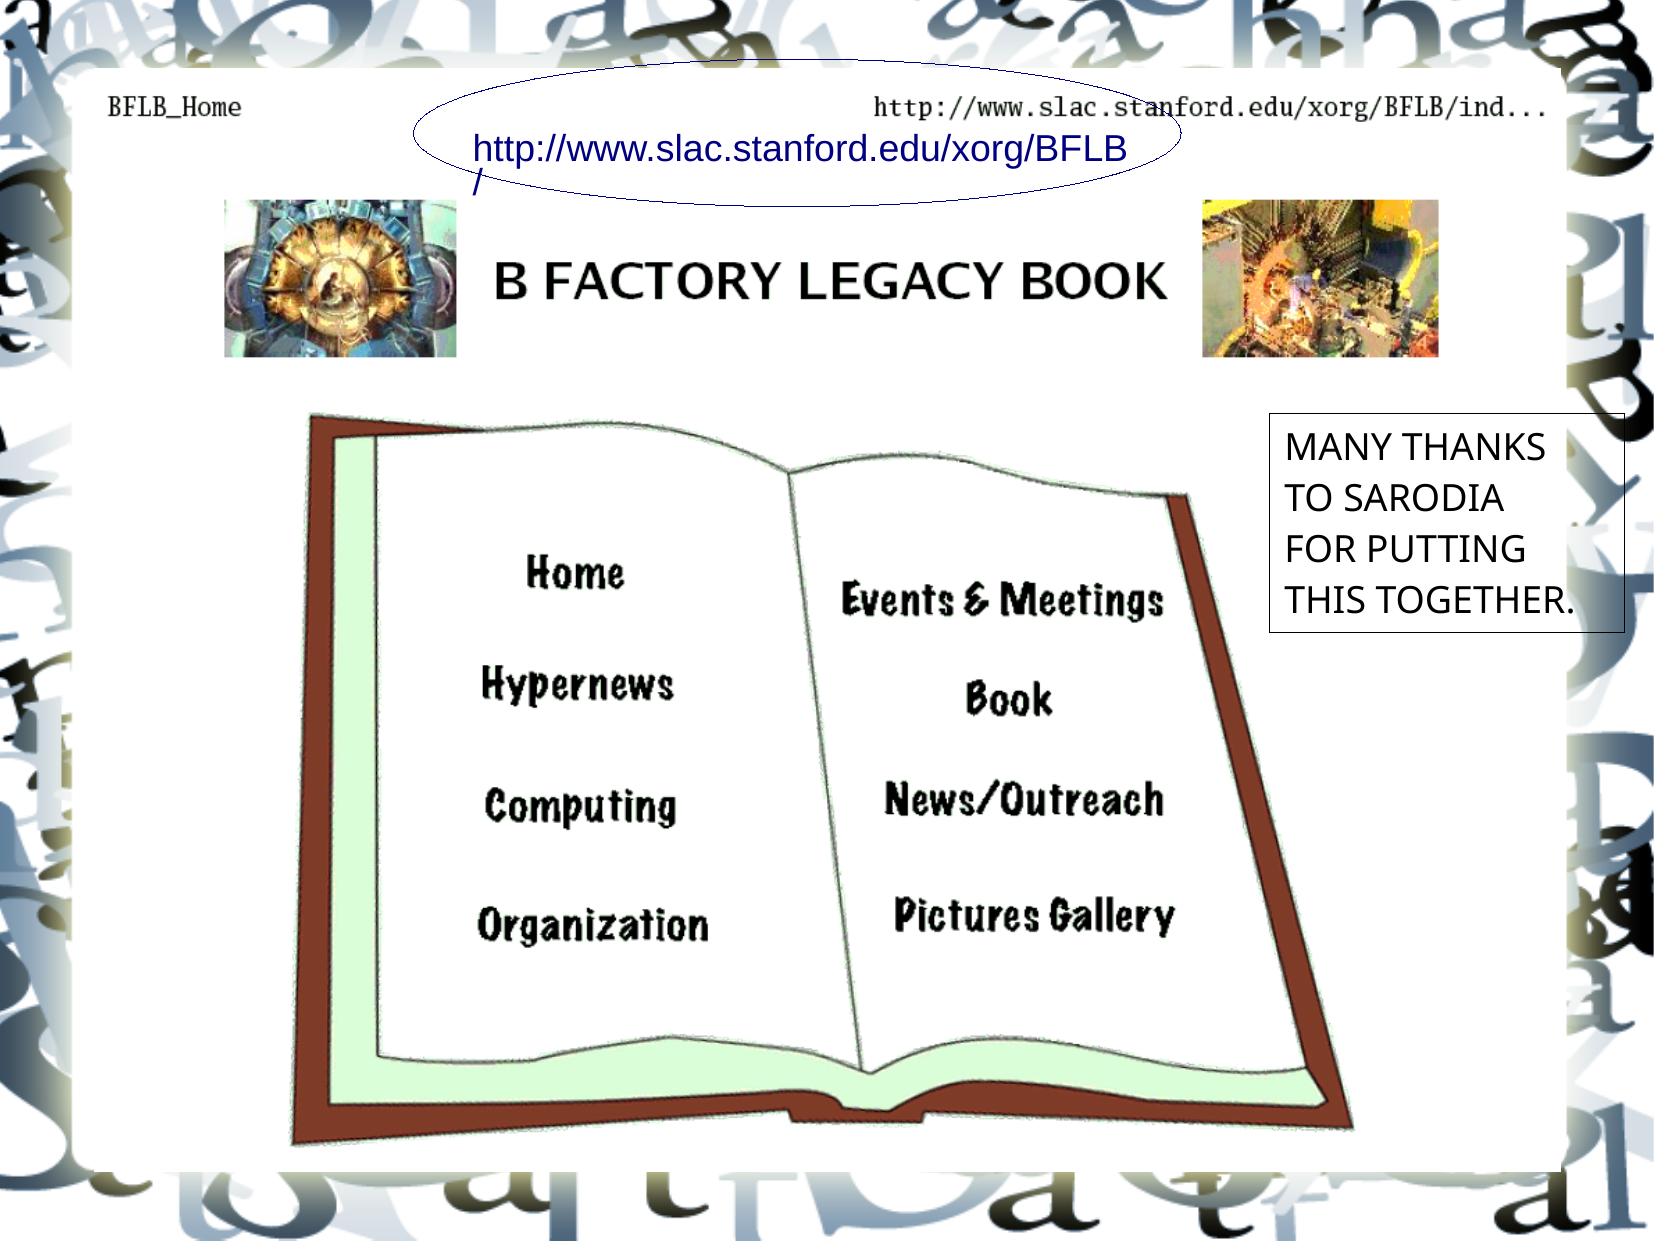

#
http://www.slac.stanford.edu/xorg/BFLB/
MANY THANKS
TO SARODIA
FOR PUTTING THIS TOGETHER.
4